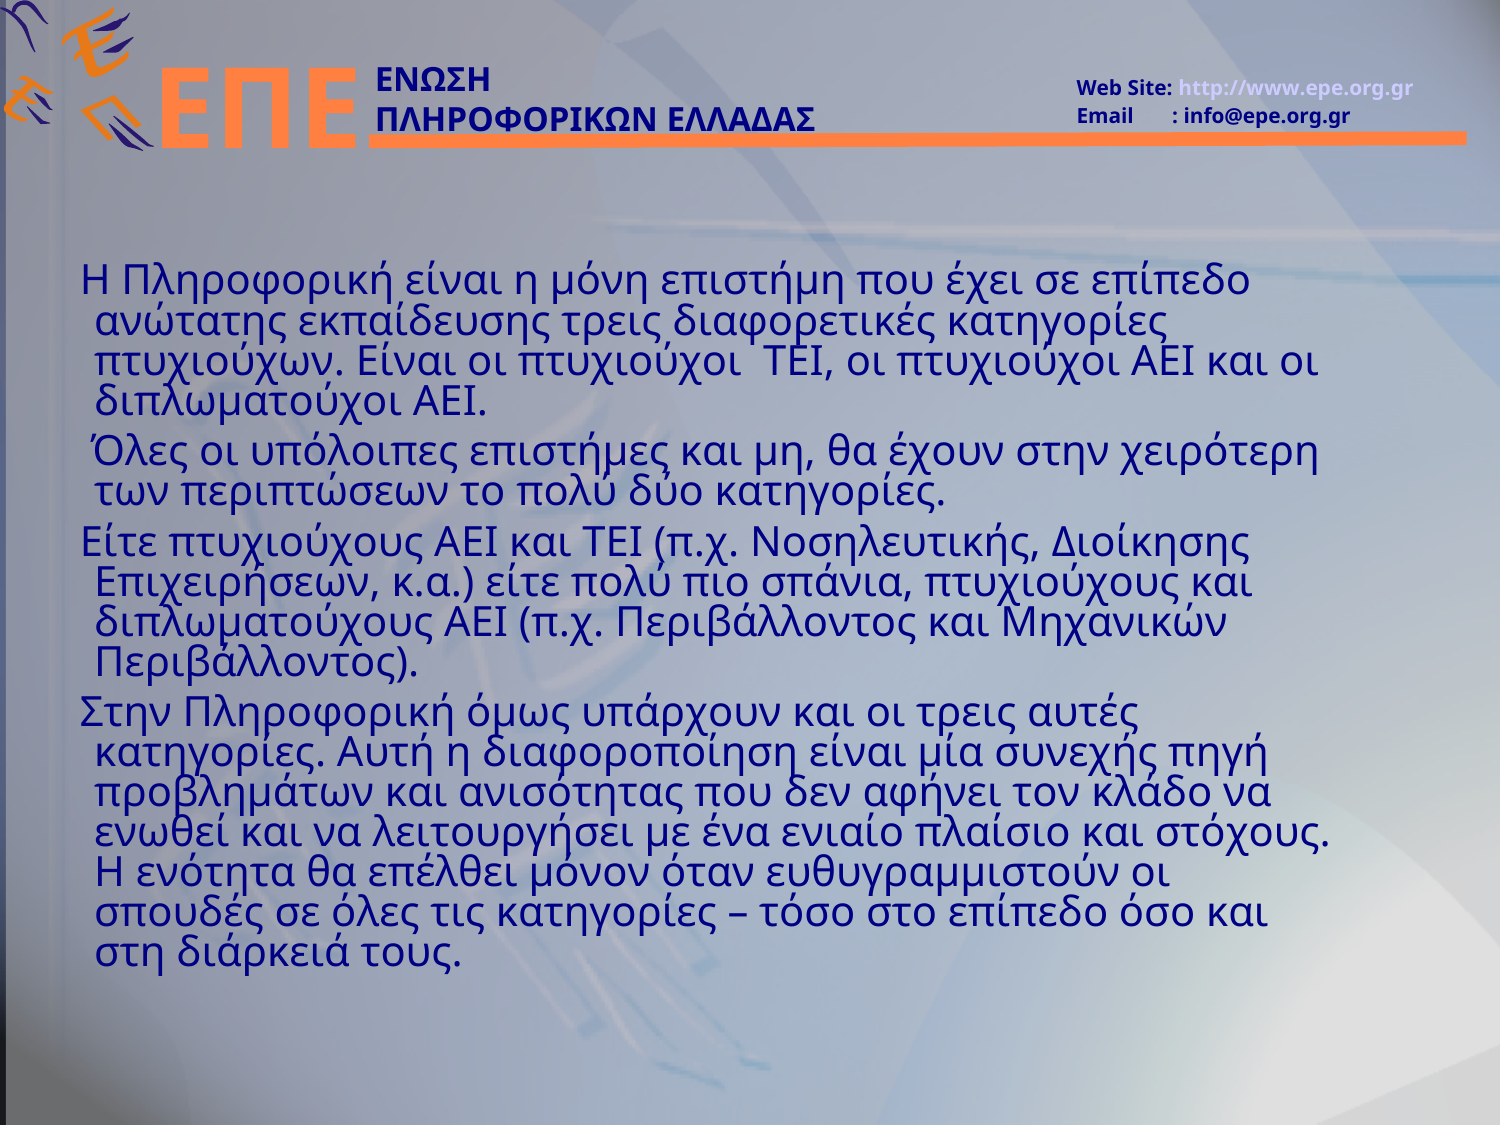

# Η Πληροφορική είναι η μόνη επιστήμη που έχει σε επίπεδο ανώτατης εκπαίδευσης τρεις διαφορετικές κατηγορίες πτυχιούχων. Είναι οι πτυχιούχοι ΤΕΙ, οι πτυχιούχοι ΑΕΙ και οι διπλωματούχοι ΑΕΙ.
 Όλες οι υπόλοιπες επιστήμες και μη, θα έχουν στην χειρότερη των περιπτώσεων το πολύ δύο κατηγορίες.
Είτε πτυχιούχους ΑΕΙ και ΤΕΙ (π.χ. Νοσηλευτικής, Διοίκησης Επιχειρήσεων, κ.α.) είτε πολύ πιο σπάνια, πτυχιούχους και διπλωματούχους ΑΕΙ (π.χ. Περιβάλλοντος και Μηχανικών Περιβάλλοντος).
Στην Πληροφορική όμως υπάρχουν και οι τρεις αυτές κατηγορίες. Αυτή η διαφοροποίηση είναι μία συνεχής πηγή προβλημάτων και ανισότητας που δεν αφήνει τον κλάδο να ενωθεί και να λειτουργήσει με ένα ενιαίο πλαίσιο και στόχους. Η ενότητα θα επέλθει μόνον όταν ευθυγραμμιστούν οι σπουδές σε όλες τις κατηγορίες – τόσο στο επίπεδο όσο και στη διάρκειά τους.